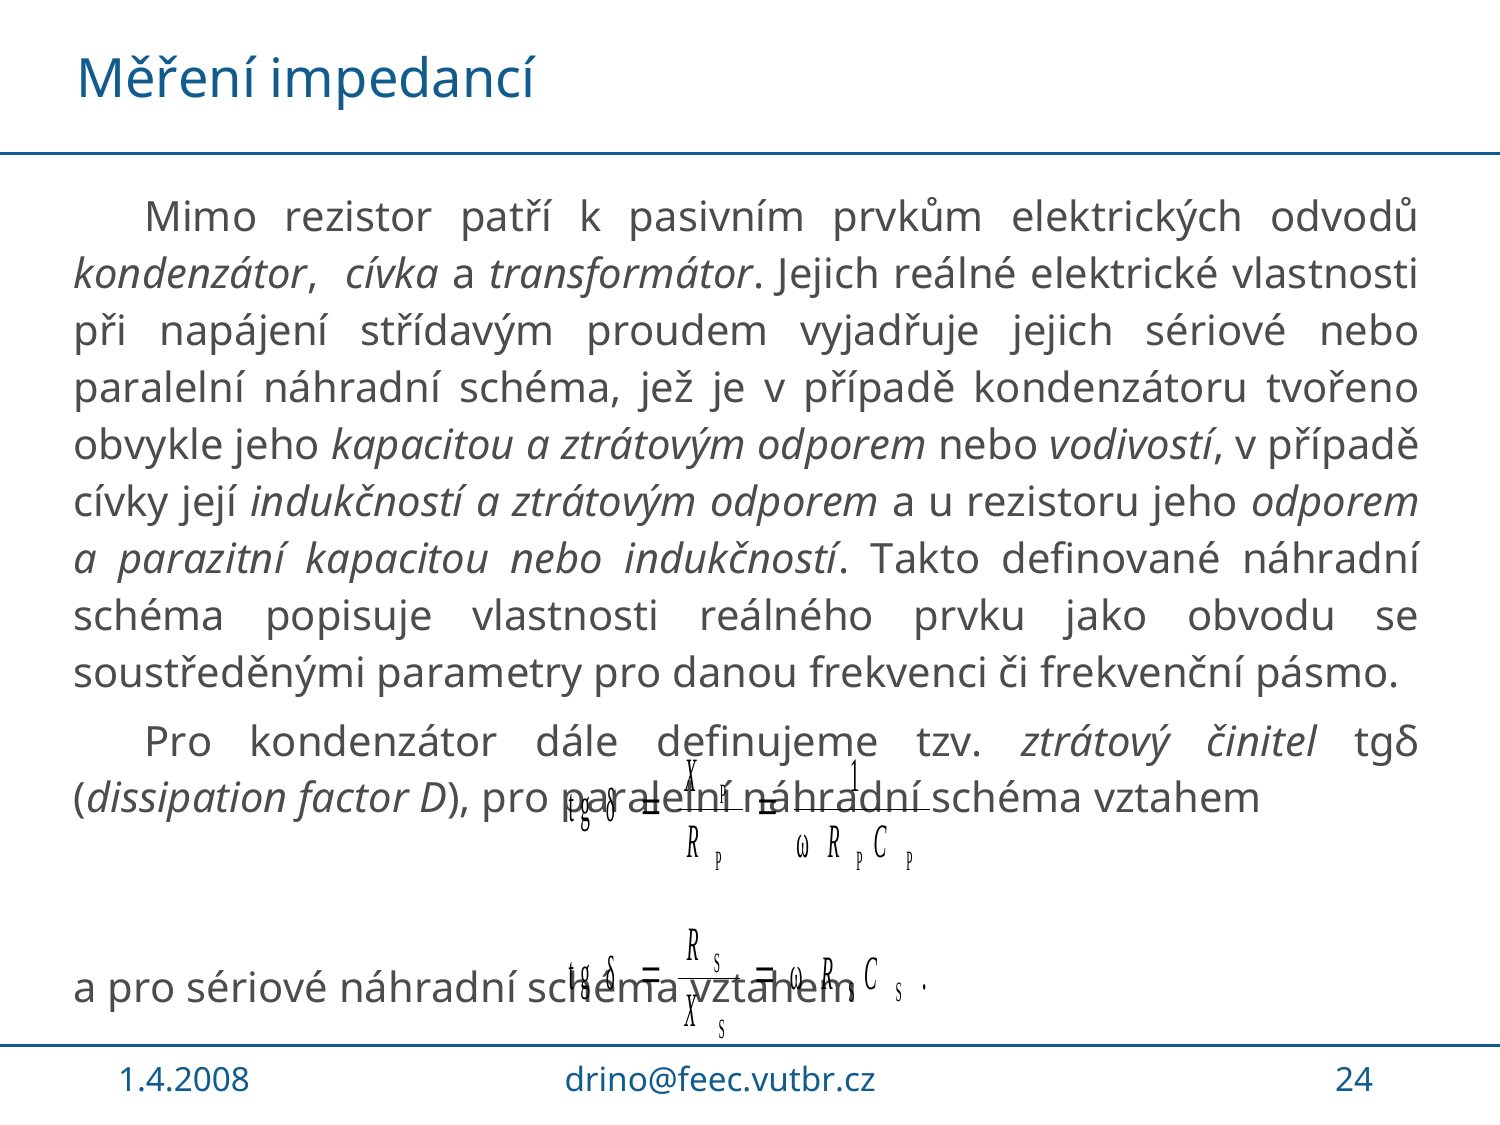

# Měření impedancí
Mimo rezistor patří k pasivním prvkům elektrických odvodů kondenzátor, cívka a transformátor. Jejich reálné elektrické vlastnosti při napájení střídavým proudem vyjadřuje jejich sériové nebo paralelní náhradní schéma, jež je v případě kondenzátoru tvořeno obvykle jeho kapacitou a ztrátovým odporem nebo vodivostí, v případě cívky její indukčností a ztrátovým odporem a u rezistoru jeho odporem a parazitní kapacitou nebo indukčností. Takto definované náhradní schéma popisuje vlastnosti reálného prvku jako obvodu se soustředěnými parametry pro danou frekvenci či frekvenční pásmo.
Pro kondenzátor dále definujeme tzv. ztrátový činitel tgδ (dissipation factor D), pro paralelní náhradní schéma vztahem
a pro sériové náhradní schéma vztahem
1.4.2008
drino@feec.vutbr.cz